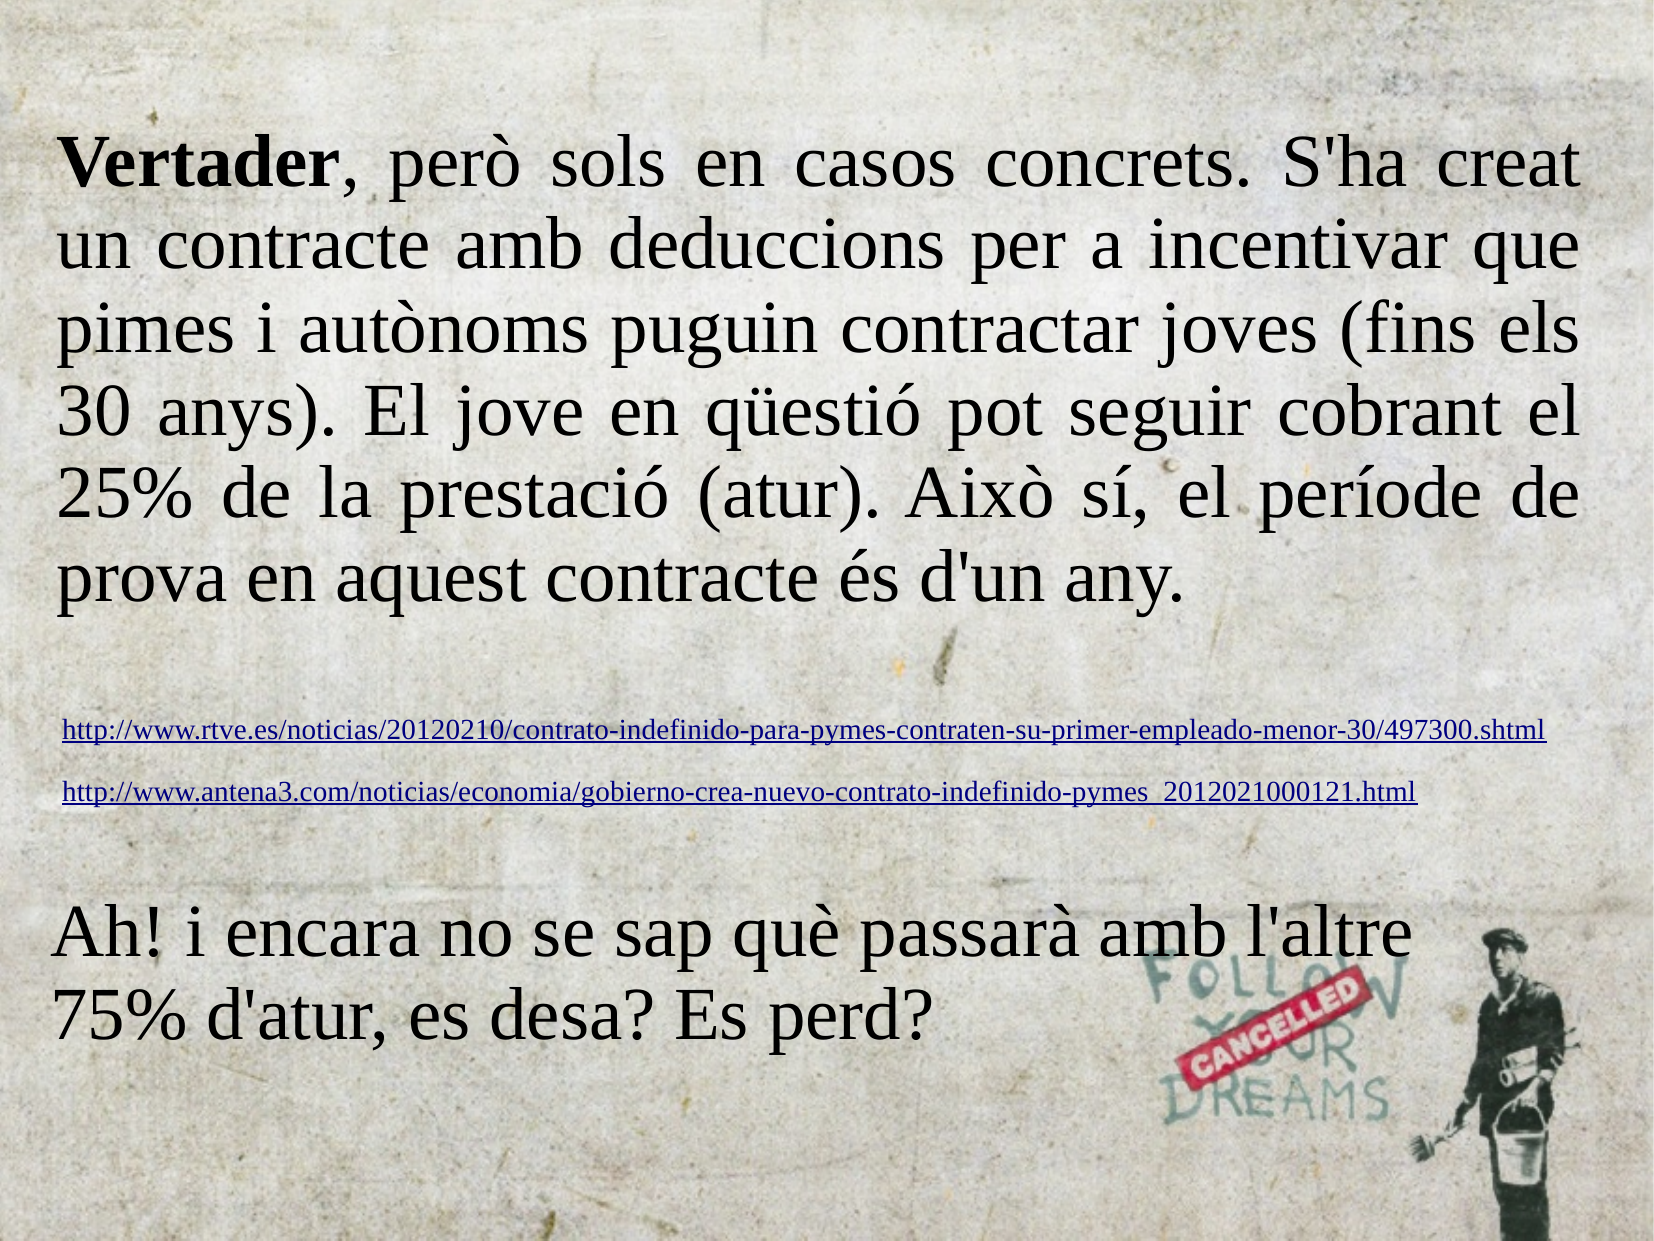

# Vertader, però sols en casos concrets. S'ha creat un contracte amb deduccions per a incentivar que pimes i autònoms puguin contractar joves (fins els 30 anys). El jove en qüestió pot seguir cobrant el 25% de la prestació (atur). Això sí, el període de prova en aquest contracte és d'un any.
http://www.rtve.es/noticias/20120210/contrato-indefinido-para-pymes-contraten-su-primer-empleado-menor-30/497300.shtml
http://www.antena3.com/noticias/economia/gobierno-crea-nuevo-contrato-indefinido-pymes_2012021000121.html
Ah! i encara no se sap què passarà amb l'altre 75% d'atur, es desa? Es perd?